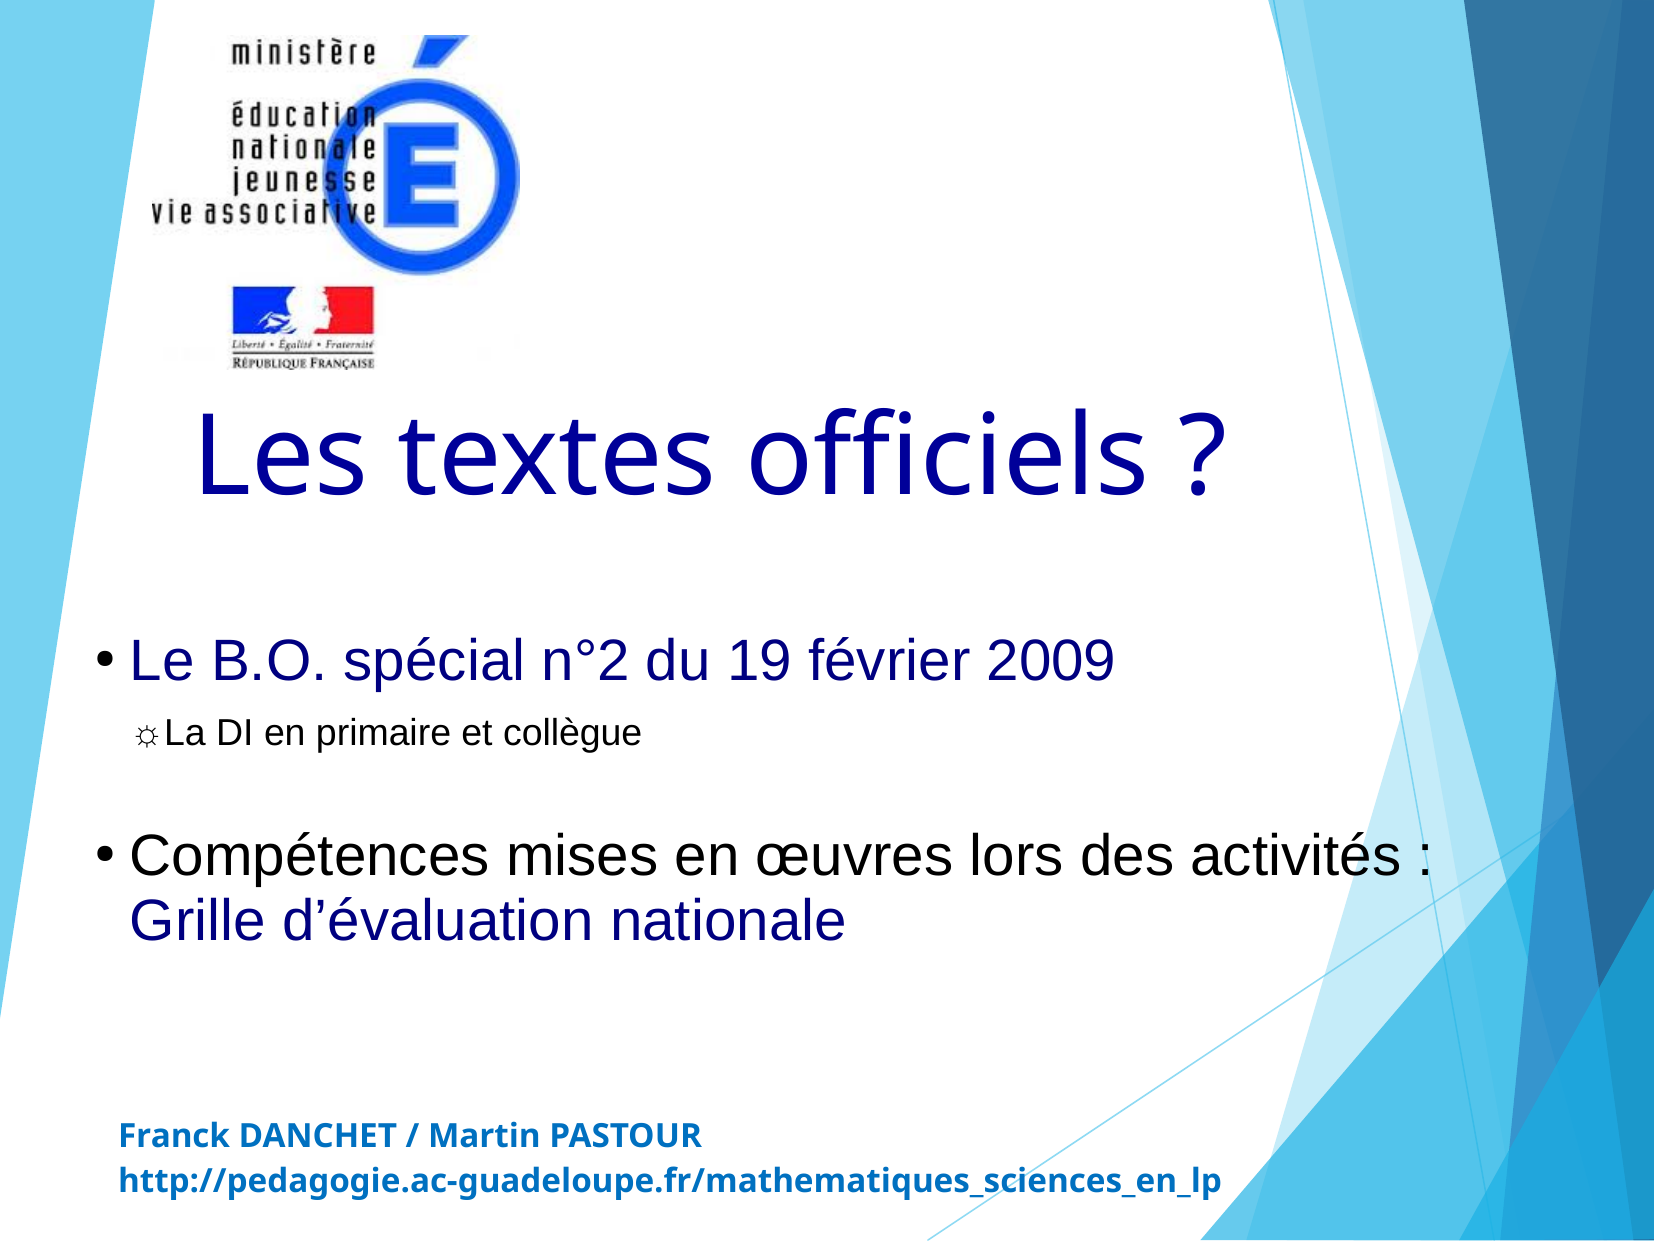

# Les textes officiels ?
Le B.O. spécial n°2 du 19 février 2009
☼La DI en primaire et collègue
Compétences mises en œuvres lors des activités : Grille d’évaluation nationale
Franck DANCHET / Martin PASTOUR
http://pedagogie.ac-guadeloupe.fr/mathematiques_sciences_en_lp